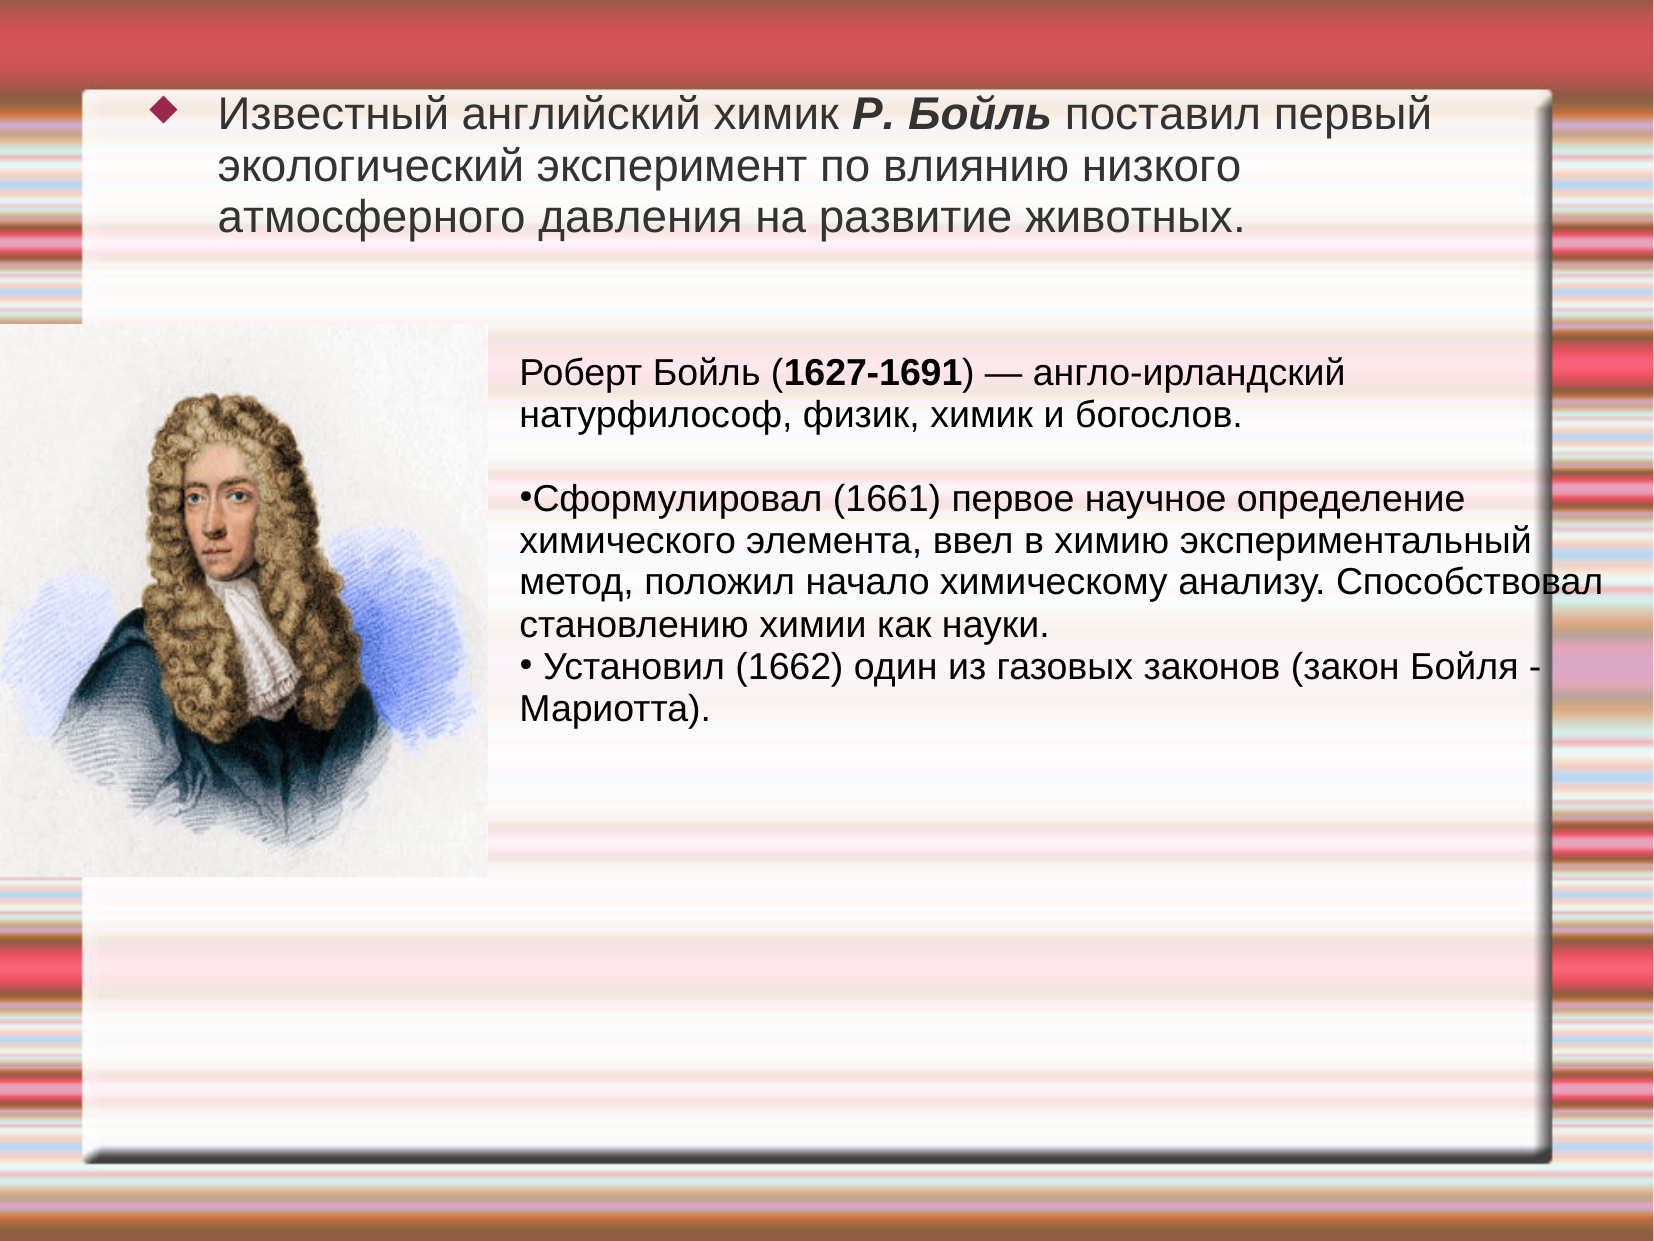

# Известный английский химик Р. Бойль поставил первый экологический эксперимент по влиянию низкого атмосферного давления на развитие животных.
Роберт Бойль (1627-1691) — англо-ирландский натурфилософ, физик, химик и богослов.
Сформулировал (1661) первое научное определение химического элемента, ввел в химию экспериментальный метод, положил начало химическому анализу. Способствовал становлению химии как науки.
 Установил (1662) один из газовых законов (закон Бойля - Мариотта).